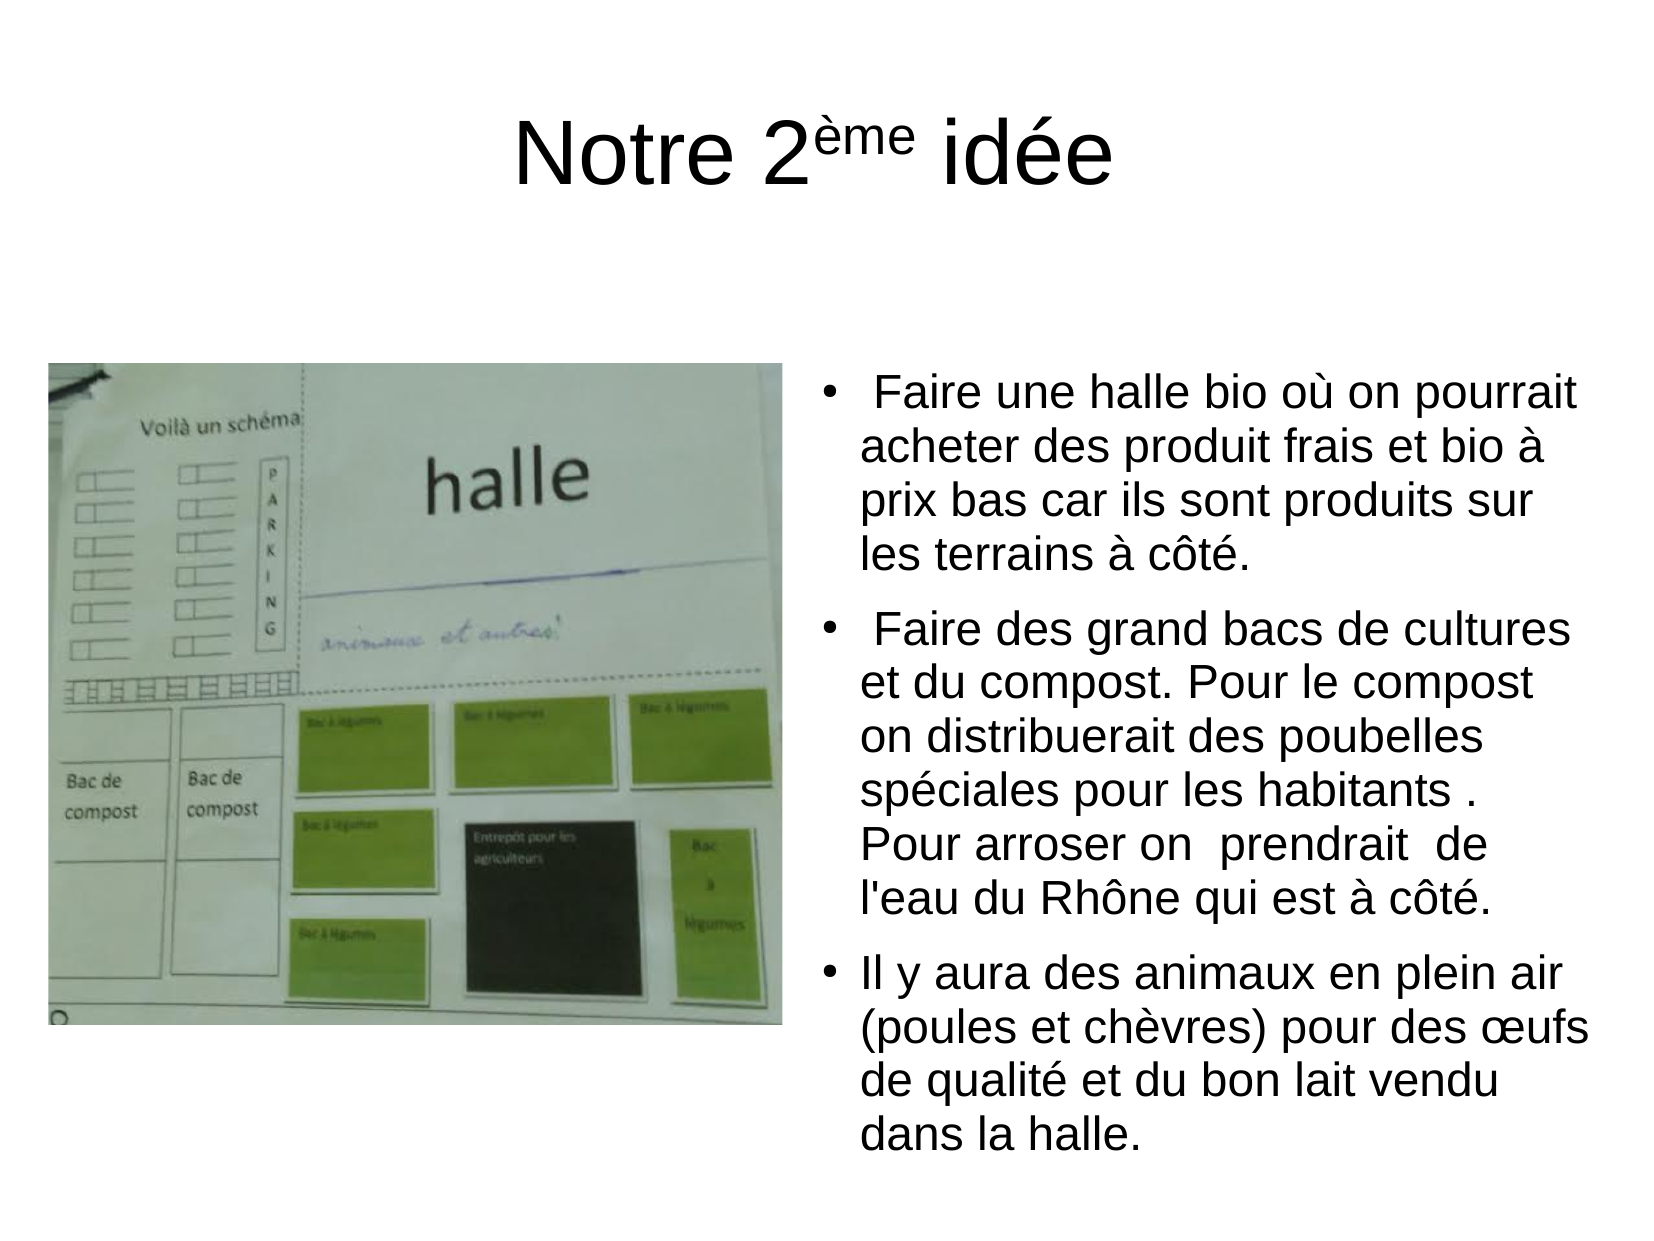

# Notre 2ème idée
 Faire une halle bio où on pourrait acheter des produit frais et bio à prix bas car ils sont produits sur les terrains à côté.
 Faire des grand bacs de cultures et du compost. Pour le compost on distribuerait des poubelles spéciales pour les habitants . Pour arroser on prendrait de l'eau du Rhône qui est à côté.
Il y aura des animaux en plein air (poules et chèvres) pour des œufs de qualité et du bon lait vendu dans la halle.